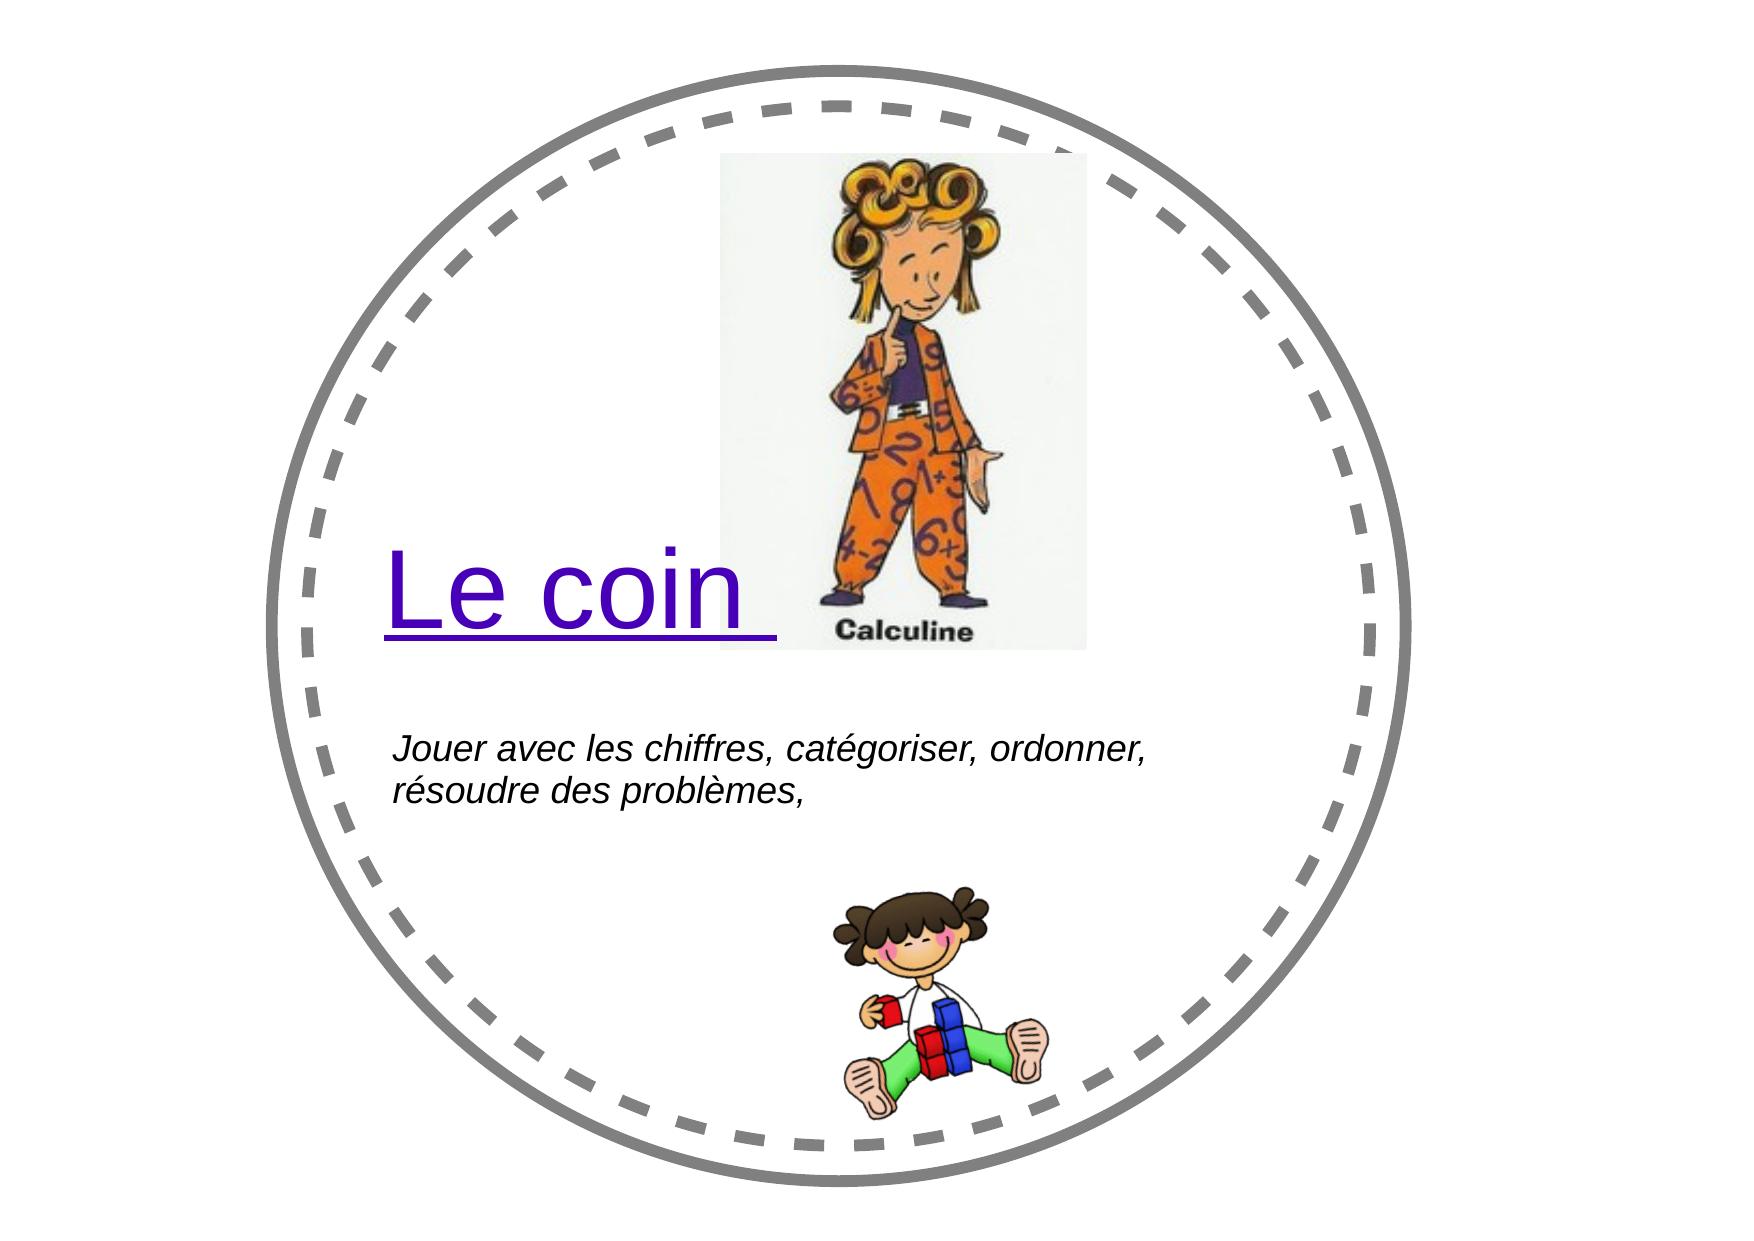

Espace logico / mathématiques
Le coin
Jouer avec les chiffres, catégoriser, ordonner,
résoudre des problèmes,